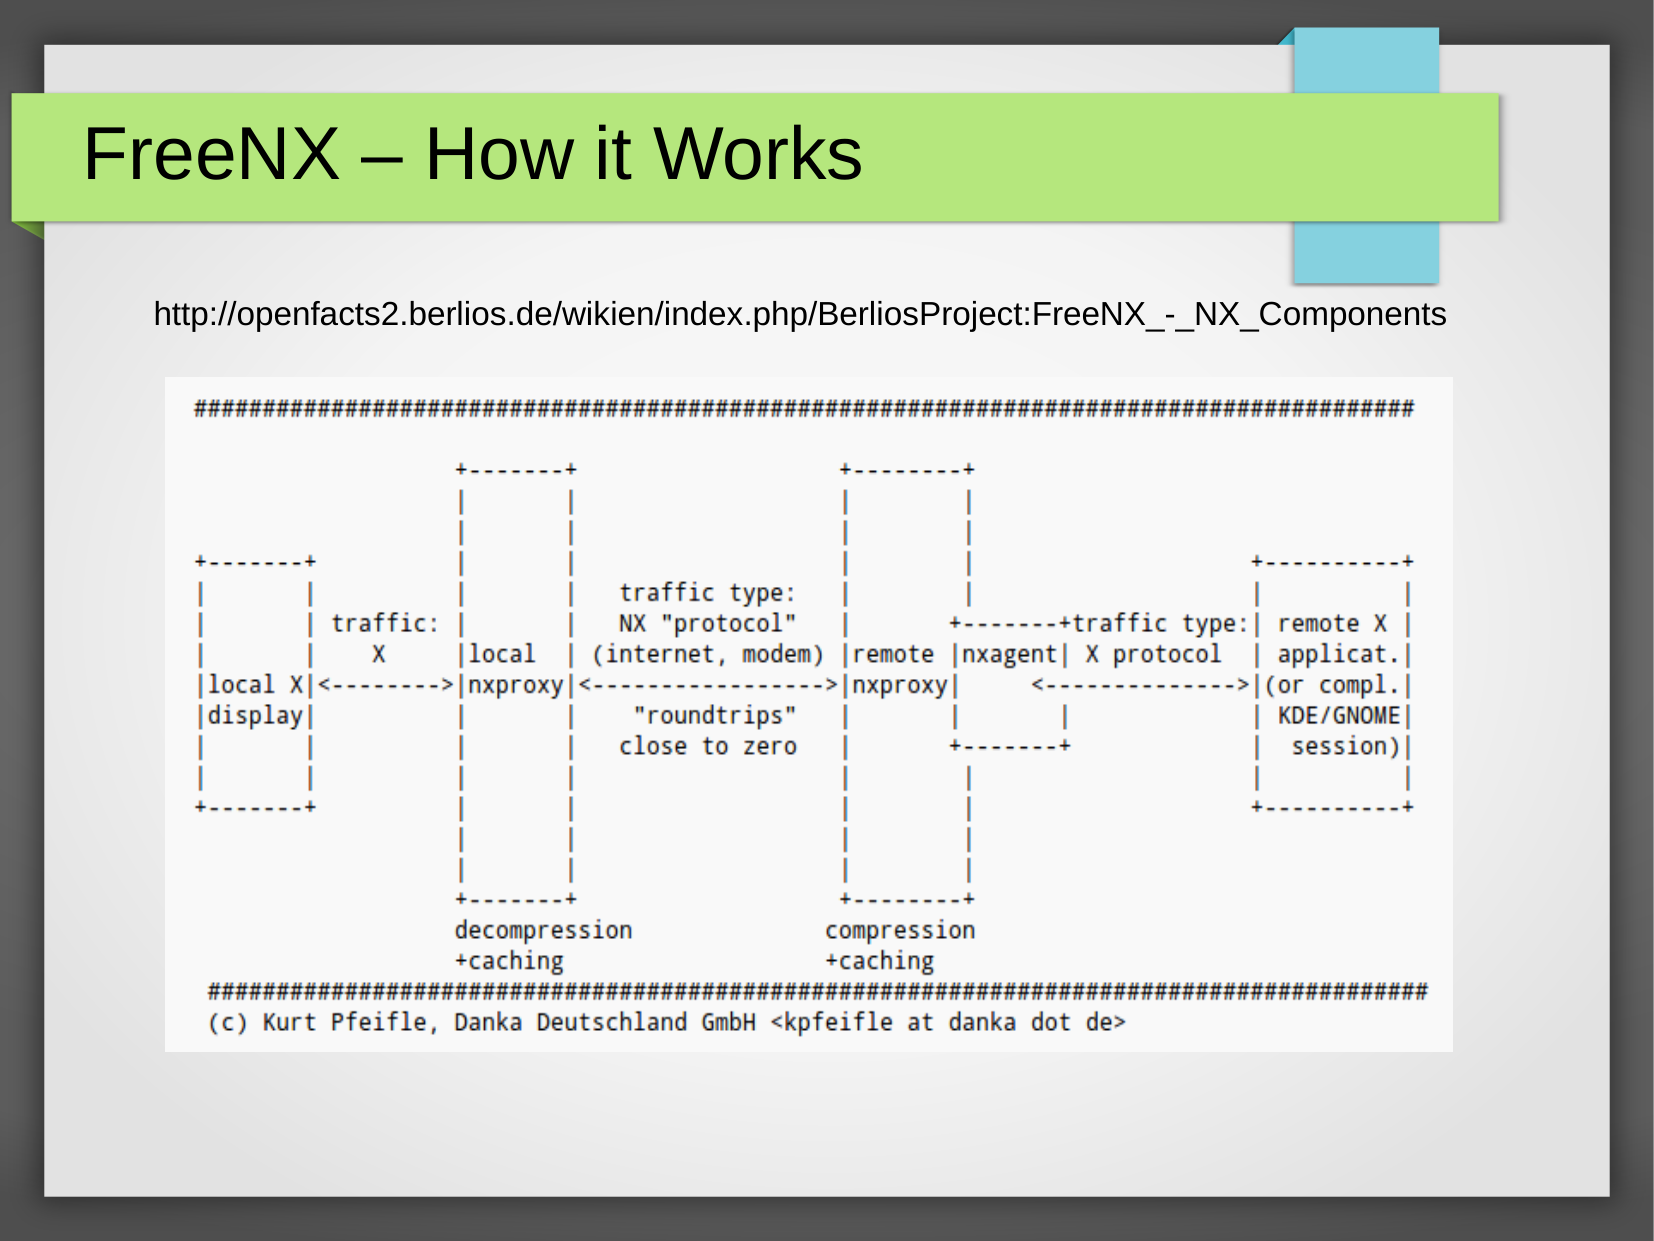

# FreeNX – How it Works
http://openfacts2.berlios.de/wikien/index.php/BerliosProject:FreeNX_-_NX_Components